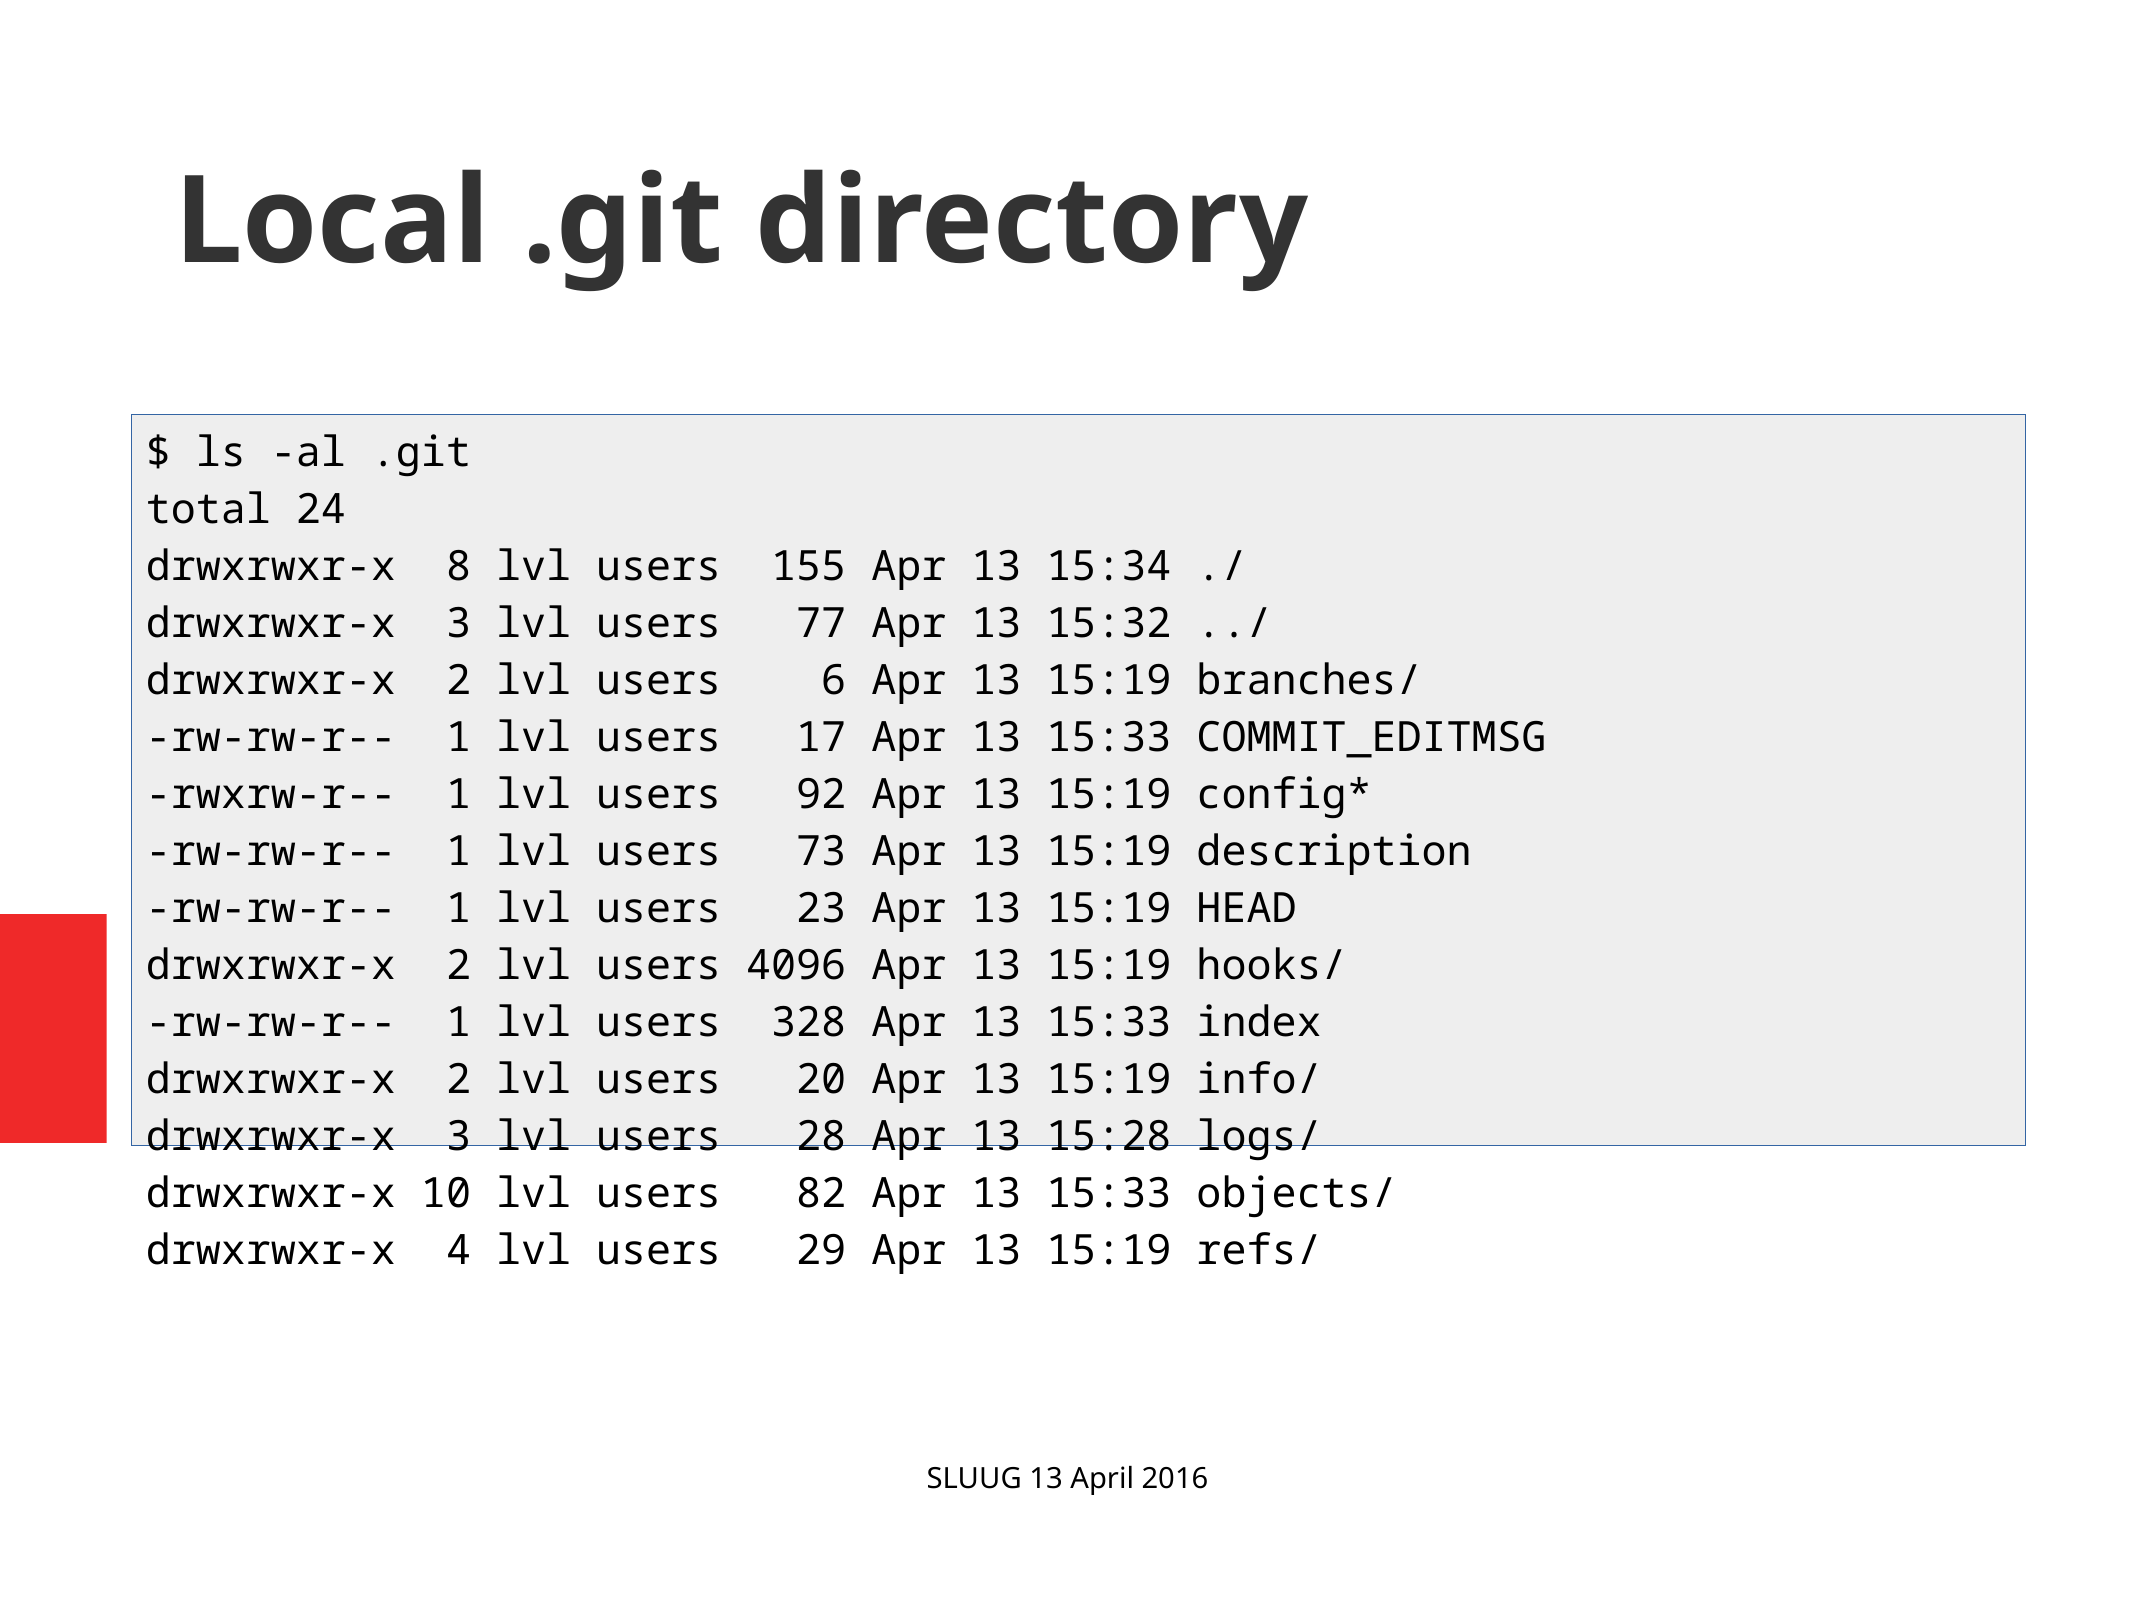

# Local .git directory
$ ls -al .git
total 24
drwxrwxr-x 8 lvl users 155 Apr 13 15:34 ./
drwxrwxr-x 3 lvl users 77 Apr 13 15:32 ../
drwxrwxr-x 2 lvl users 6 Apr 13 15:19 branches/
-rw-rw-r-- 1 lvl users 17 Apr 13 15:33 COMMIT_EDITMSG
-rwxrw-r-- 1 lvl users 92 Apr 13 15:19 config*
-rw-rw-r-- 1 lvl users 73 Apr 13 15:19 description
-rw-rw-r-- 1 lvl users 23 Apr 13 15:19 HEAD
drwxrwxr-x 2 lvl users 4096 Apr 13 15:19 hooks/
-rw-rw-r-- 1 lvl users 328 Apr 13 15:33 index
drwxrwxr-x 2 lvl users 20 Apr 13 15:19 info/
drwxrwxr-x 3 lvl users 28 Apr 13 15:28 logs/
drwxrwxr-x 10 lvl users 82 Apr 13 15:33 objects/
drwxrwxr-x 4 lvl users 29 Apr 13 15:19 refs/